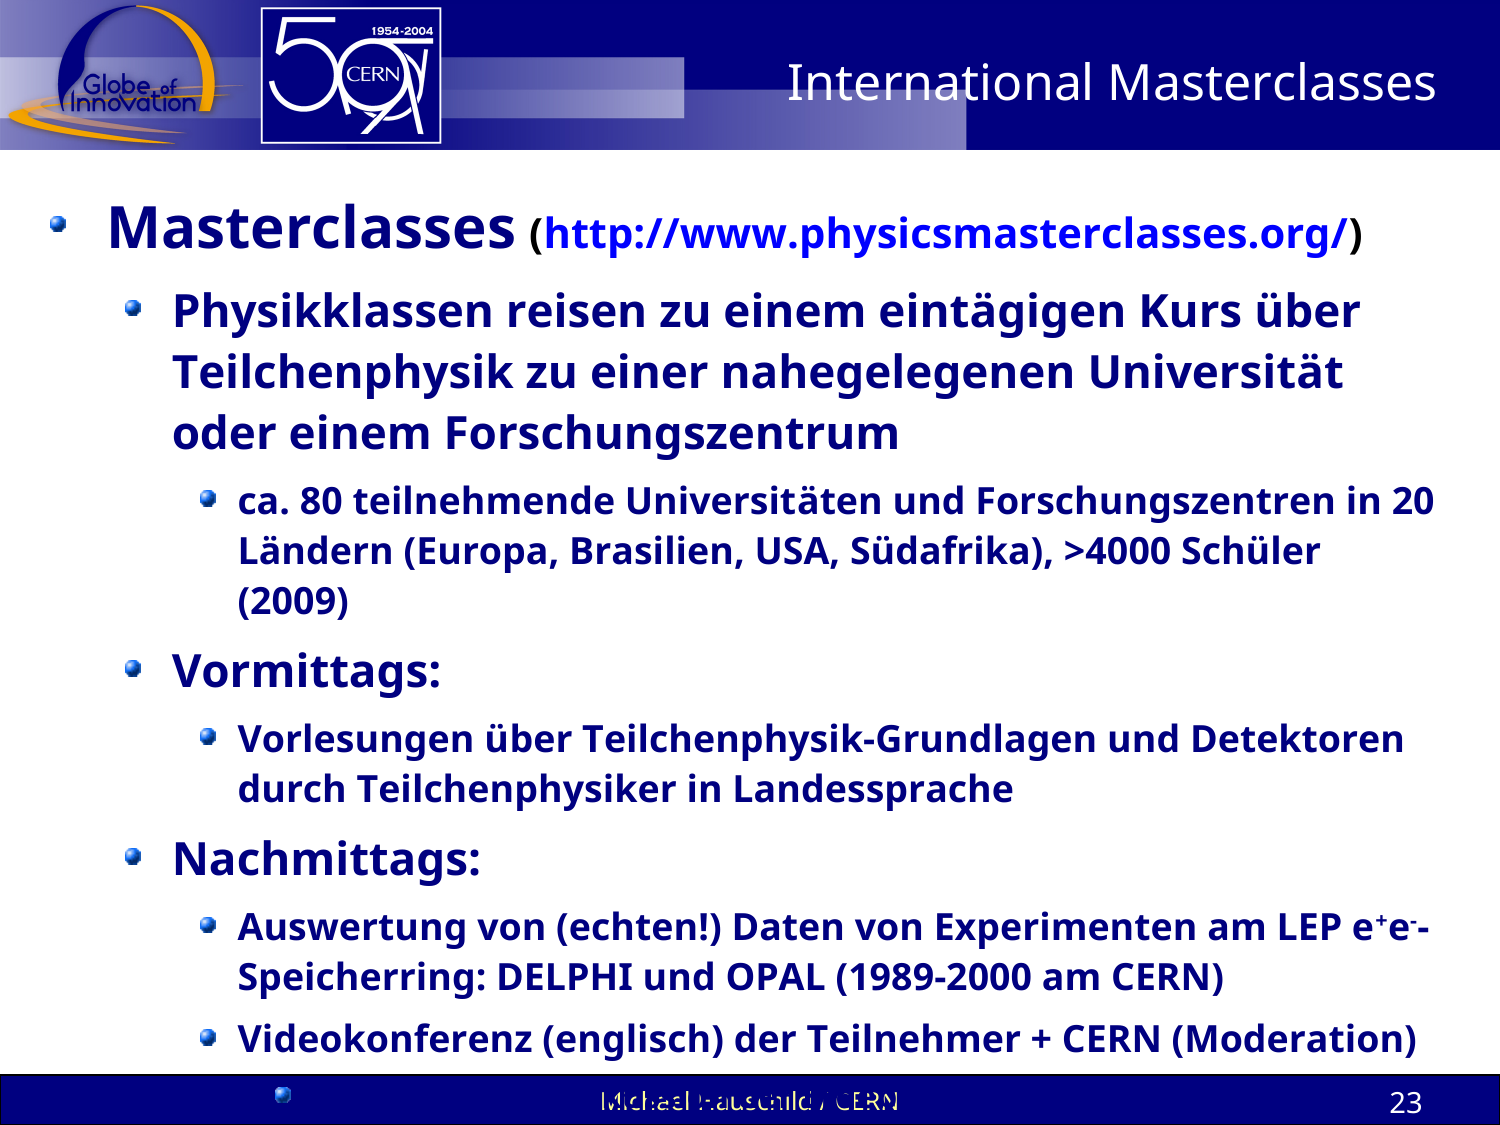

# International Masterclasses
Masterclasses (http://www.physicsmasterclasses.org/)
Physikklassen reisen zu einem eintägigen Kurs über Teilchenphysik zu einer nahegelegenen Universität oder einem Forschungszentrum
ca. 80 teilnehmende Universitäten und Forschungszentren in 20 Ländern (Europa, Brasilien, USA, Südafrika), >4000 Schüler (2009)
Vormittags:
Vorlesungen über Teilchenphysik-Grundlagen und Detektoren durch Teilchenphysiker in Landessprache
Nachmittags:
Auswertung von (echten!) Daten von Experimenten am LEP e+e--Speicherring: DELPHI und OPAL (1989-2000 am CERN)
Videokonferenz (englisch) der Teilnehmer + CERN (Moderation)
Vergleich und Diskussion der Ergebnisse, Fragen an Experten
Teilchenphysik-Quiz mit Preisen (T-shirts, CERN-Spielkarten etc.)